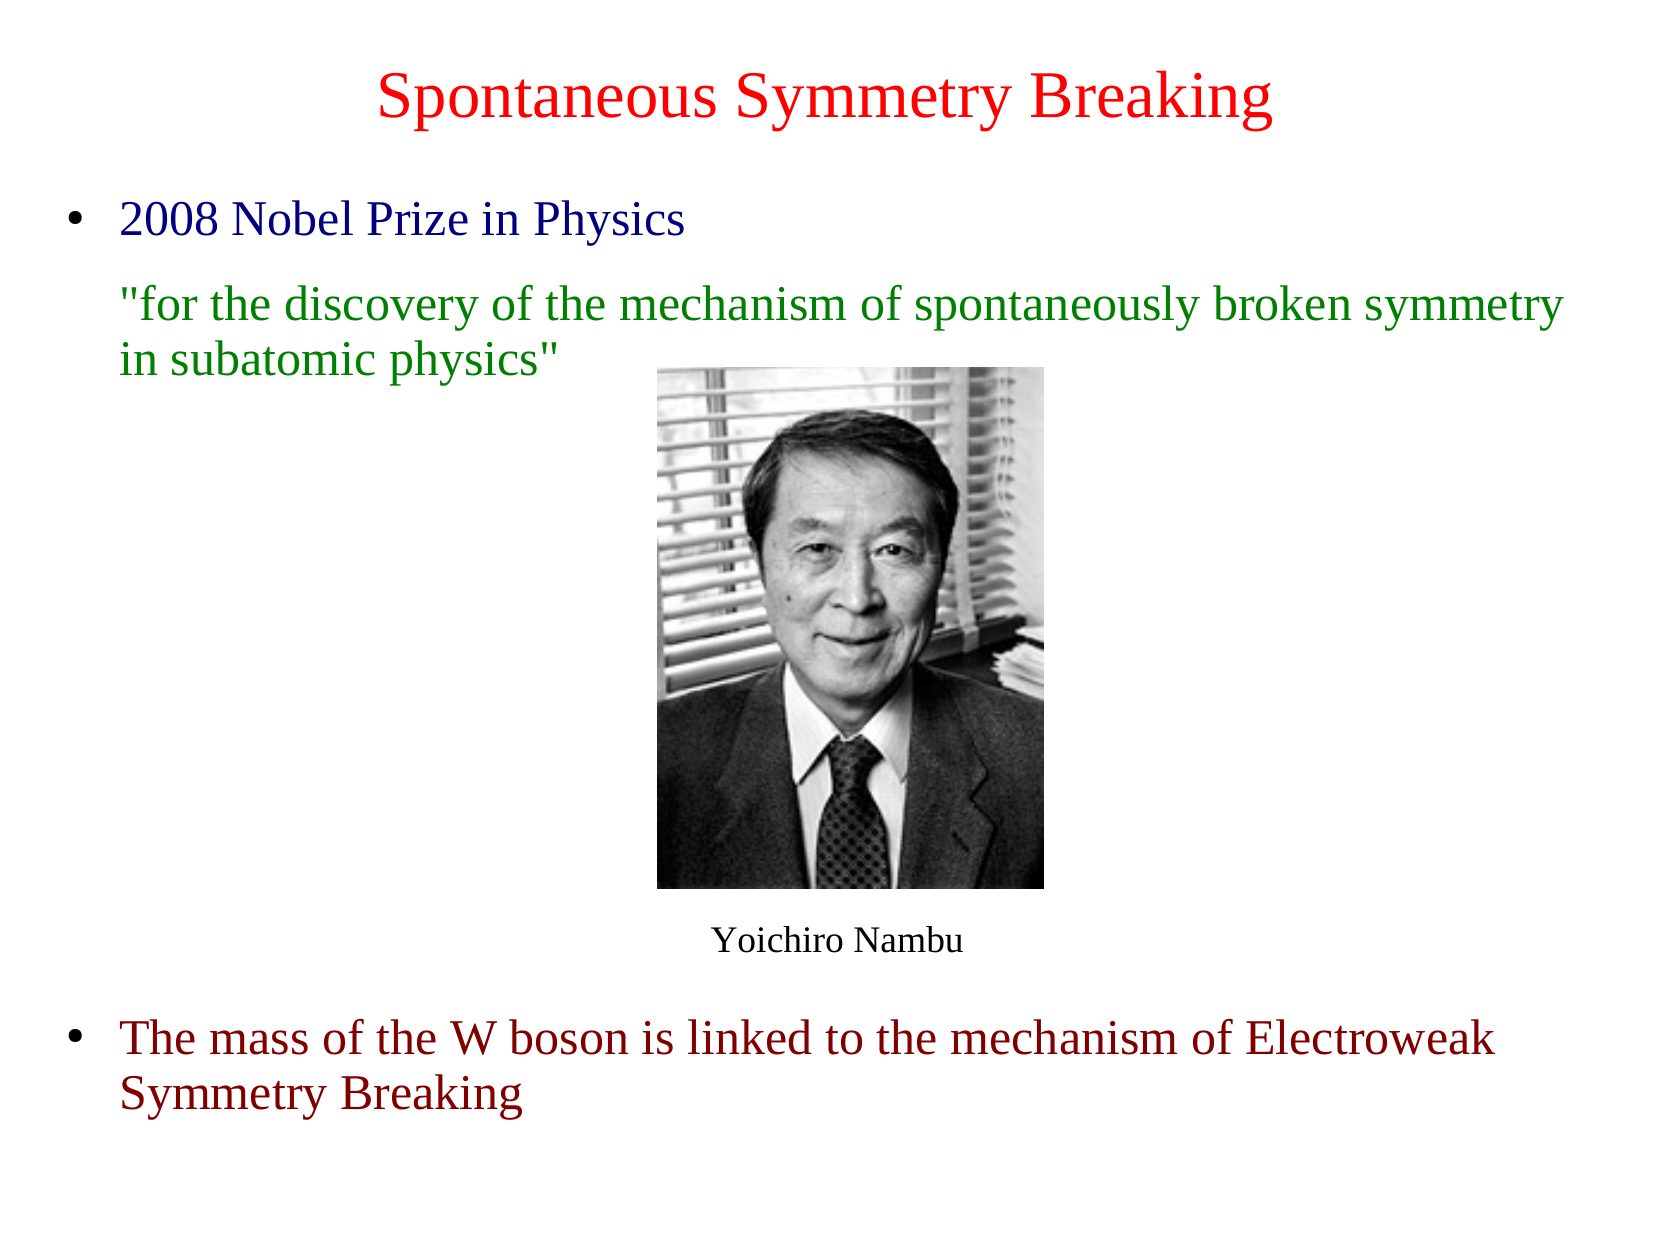

# Spontaneous Symmetry Breaking
2008 Nobel Prize in Physics
"for the discovery of the mechanism of spontaneously broken symmetry in subatomic physics"
The mass of the W boson is linked to the mechanism of Electroweak Symmetry Breaking
Yoichiro Nambu